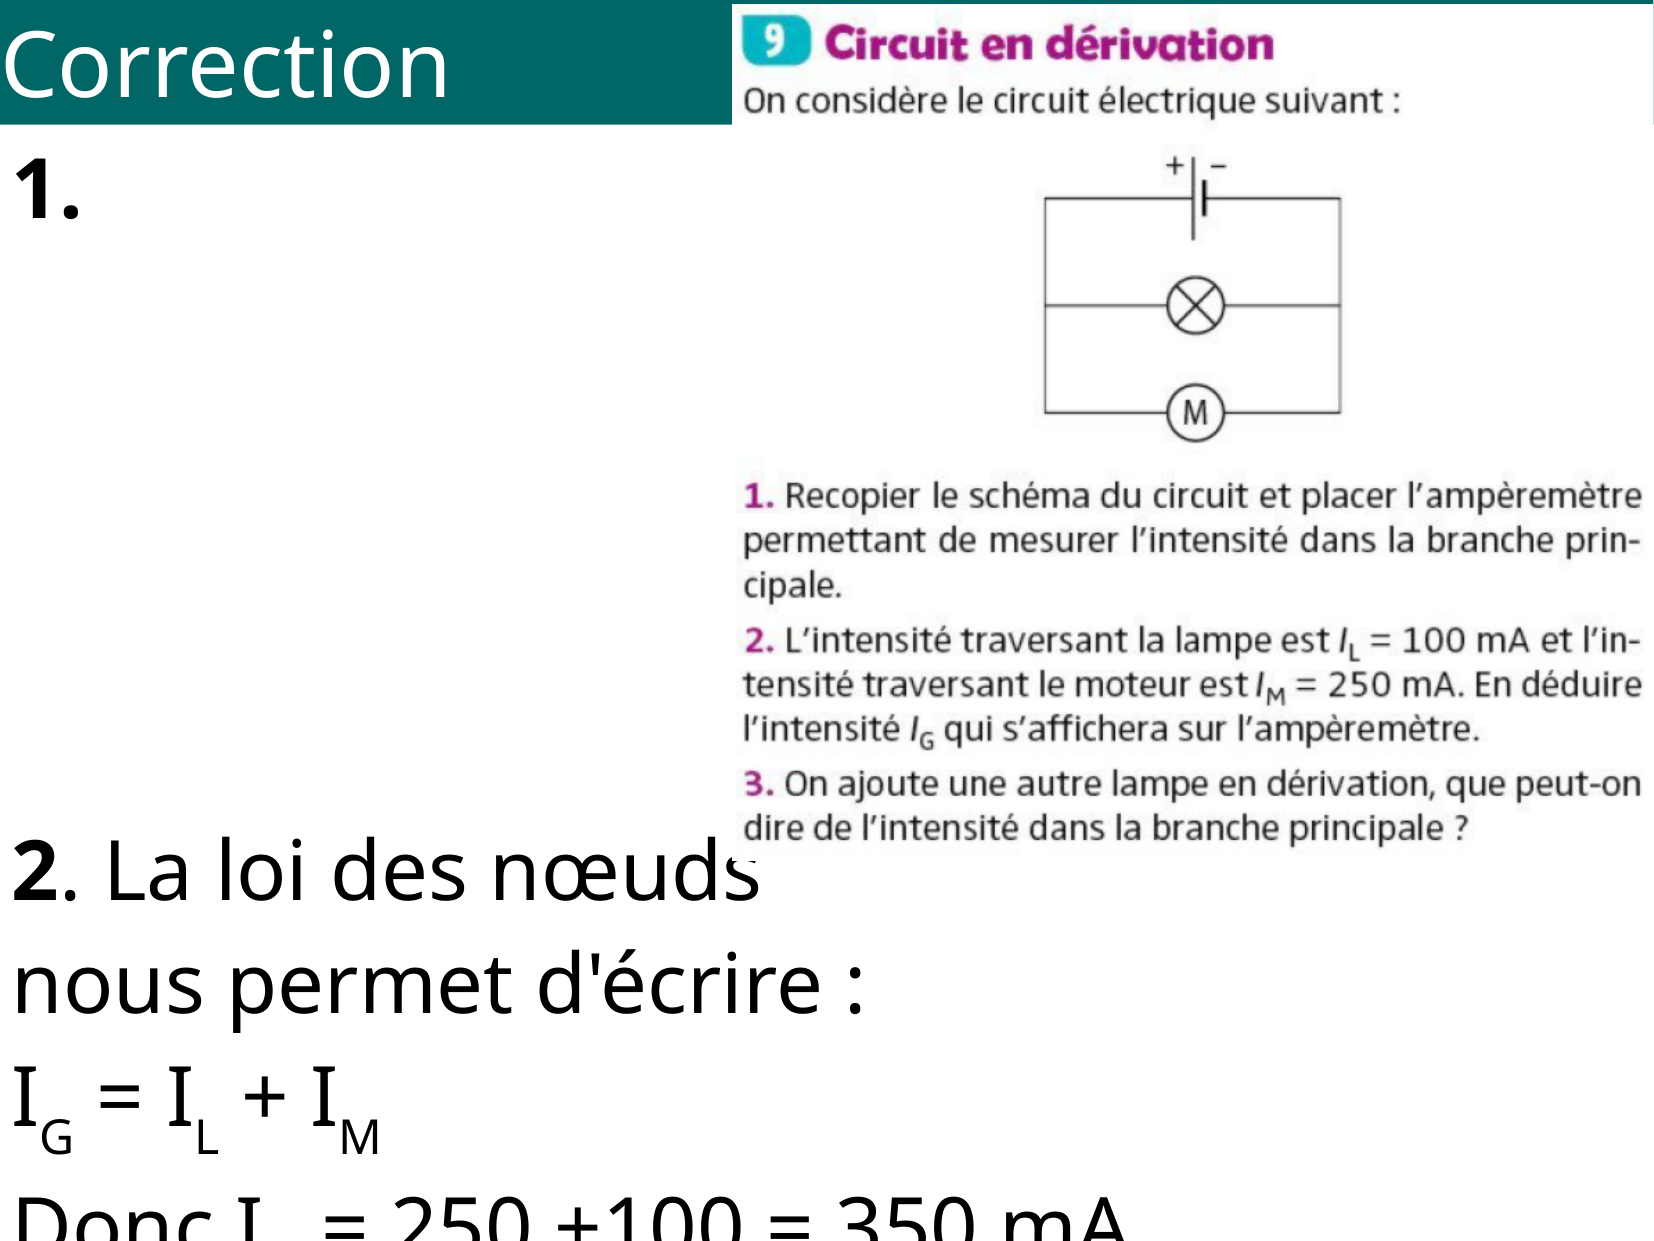

# Correction
1.
2. La loi des nœuds
nous permet d'écrire :
IG = IL + IM
Donc IG = 250 +100 = 350 mA.